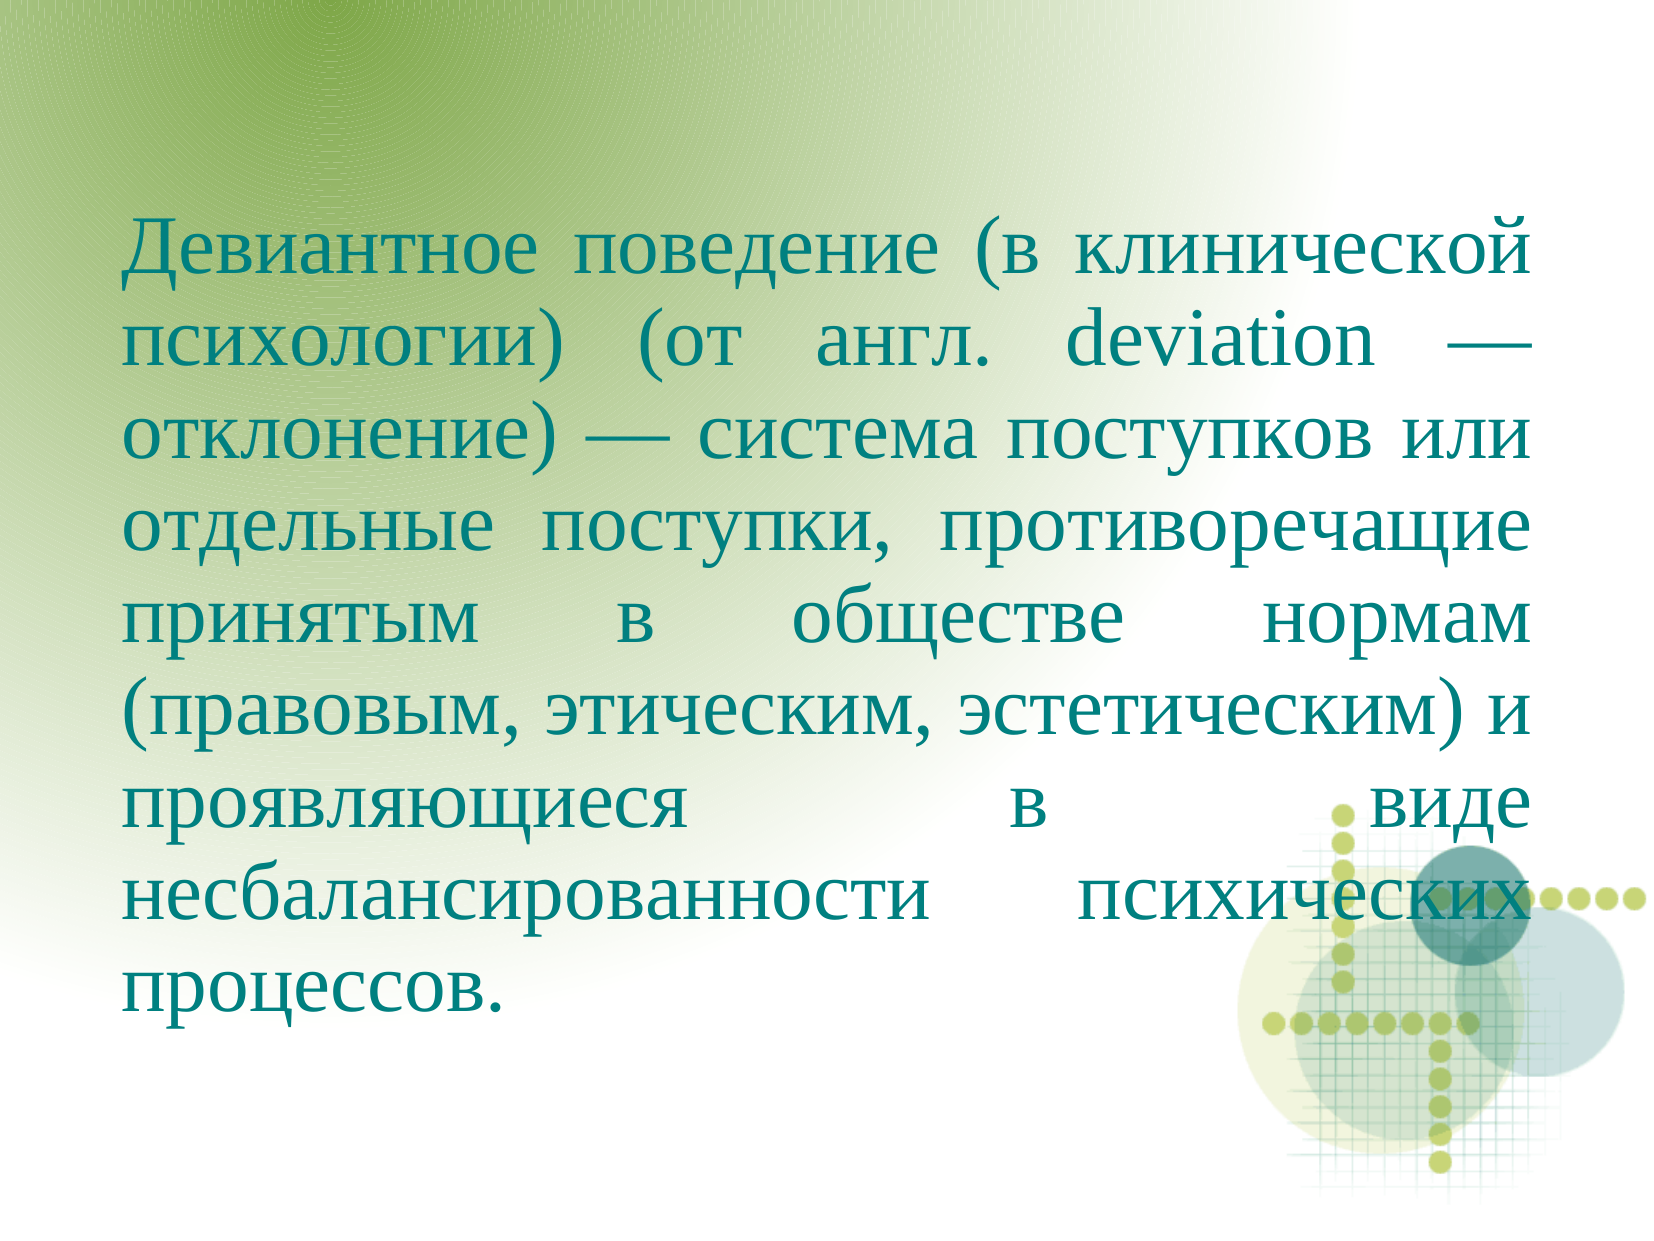

# Девиантное поведение (в клинической психологии) (от англ. deviation — отклонение) — система поступков или отдельные поступки, противоречащие принятым в обществе нормам (правовым, этическим, эстетическим) и проявляющиеся в виде несбалансированности психических процессов.